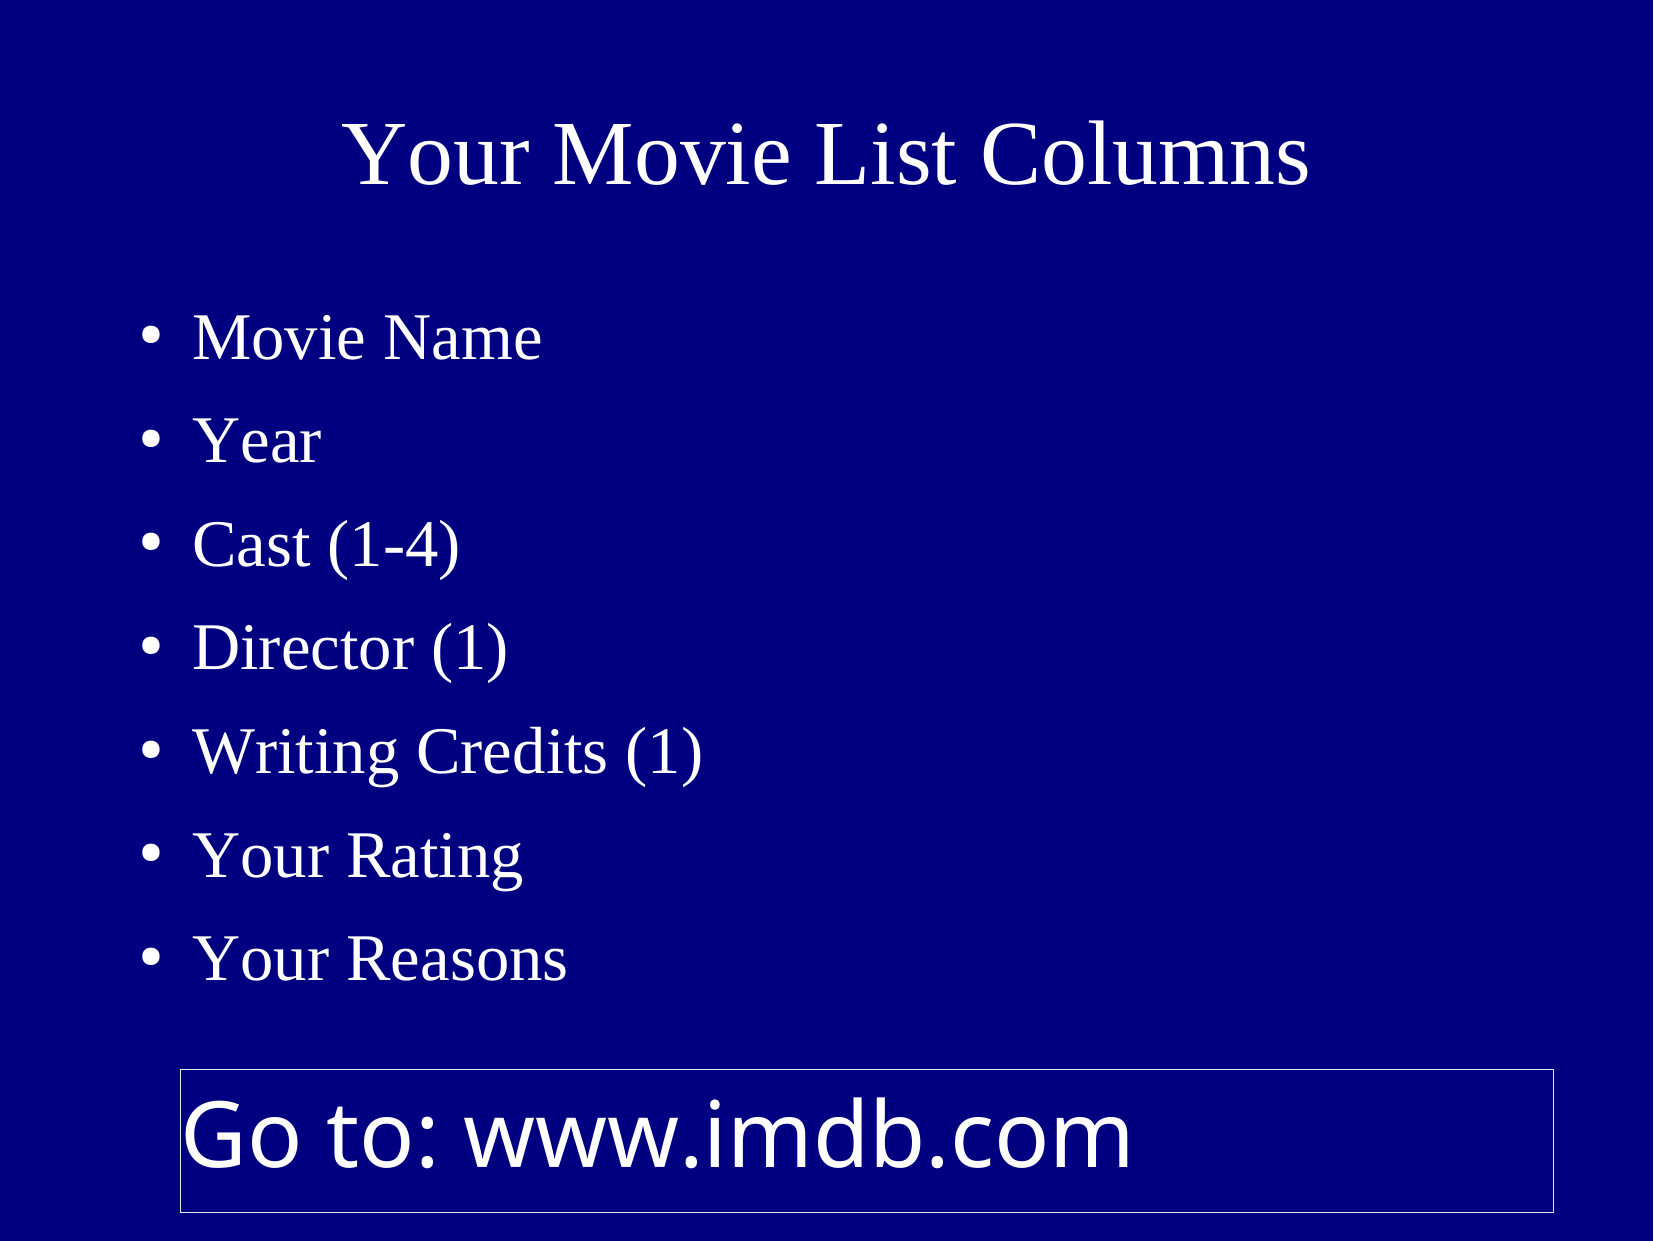

# Your Movie List Columns
Movie Name
Year
Cast (1-4)
Director (1)
Writing Credits (1)
Your Rating
Your Reasons
Go to: www.imdb.com